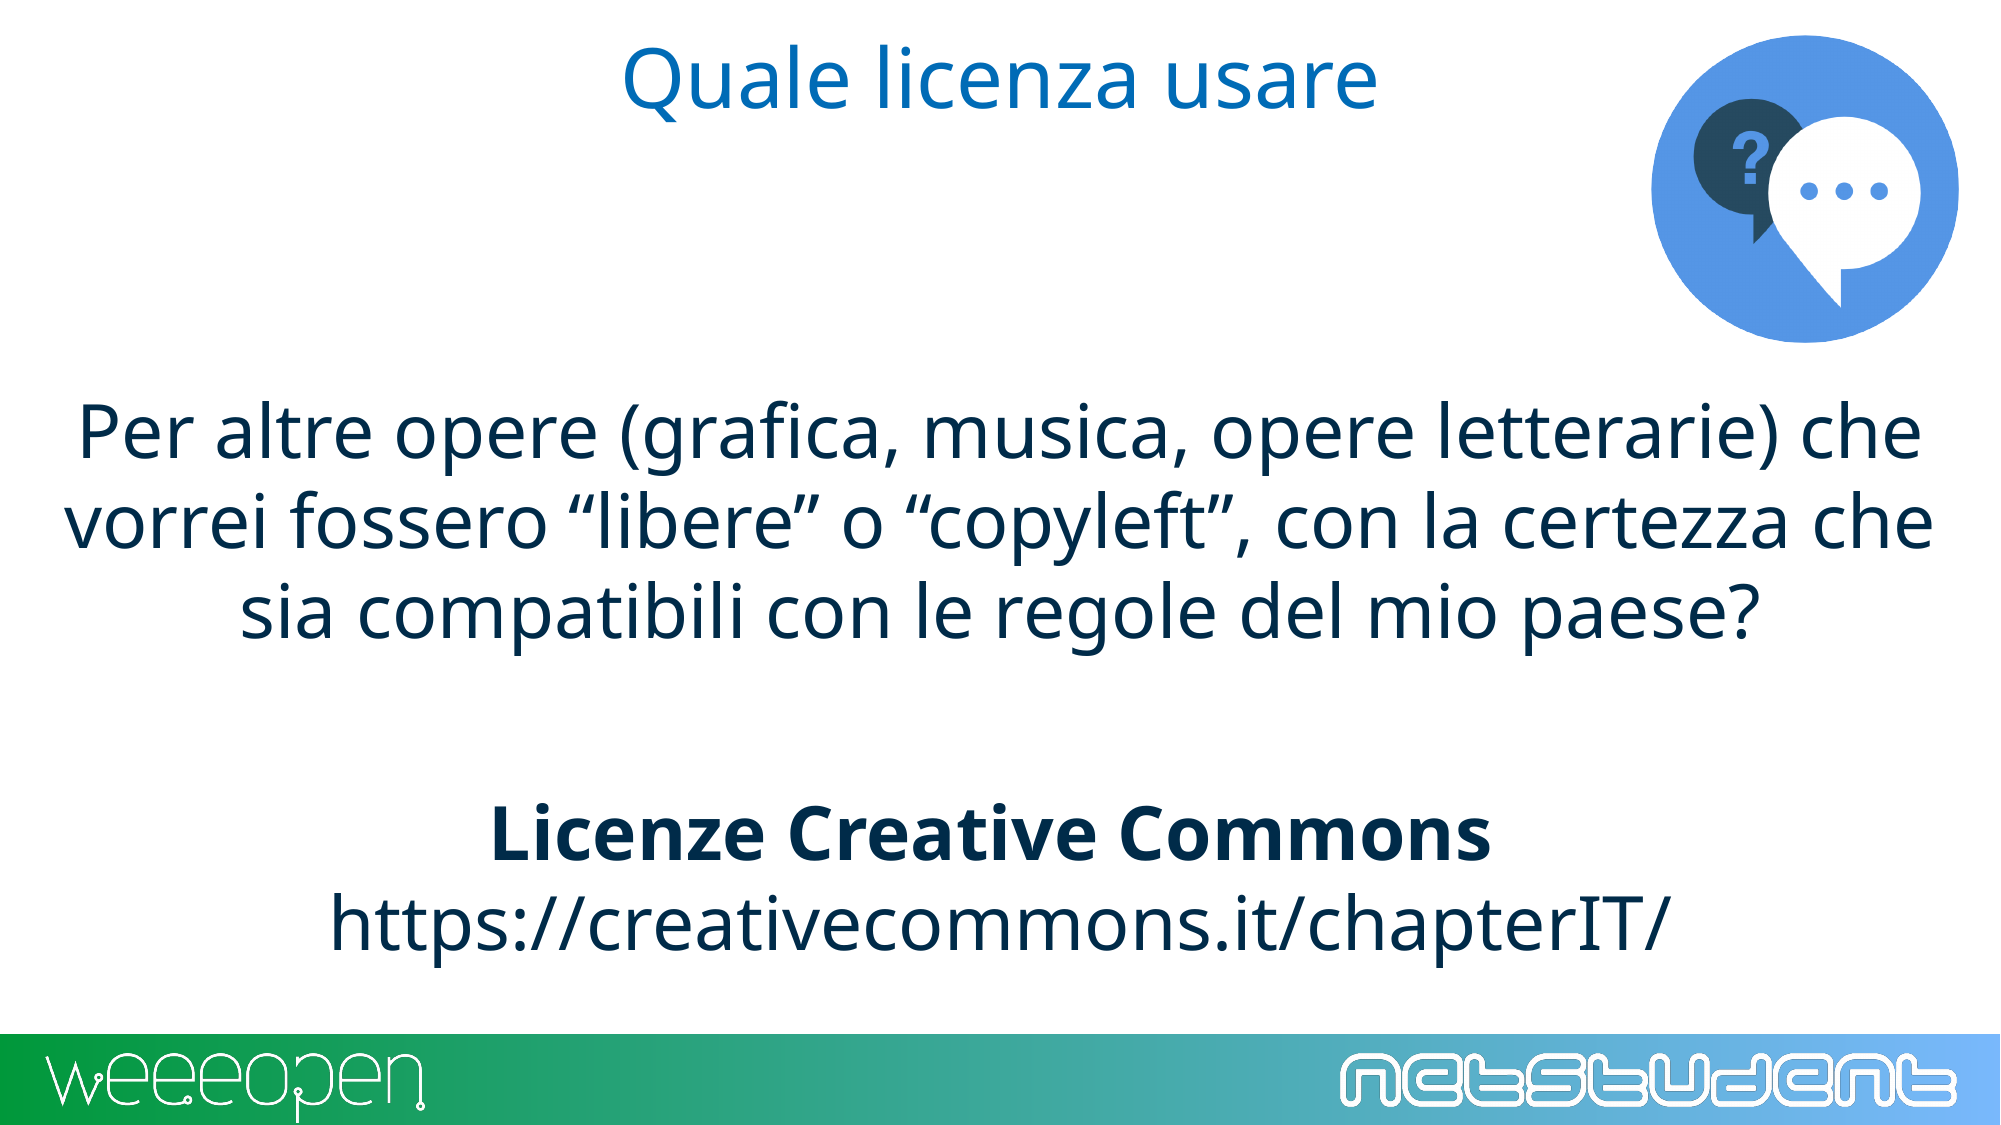

Quale licenza usare
Per altre opere (grafica, musica, opere letterarie) che vorrei fossero “libere” o “copyleft”, con la certezza che sia compatibili con le regole del mio paese?
Licenze Creative Commons https://creativecommons.it/chapterIT/